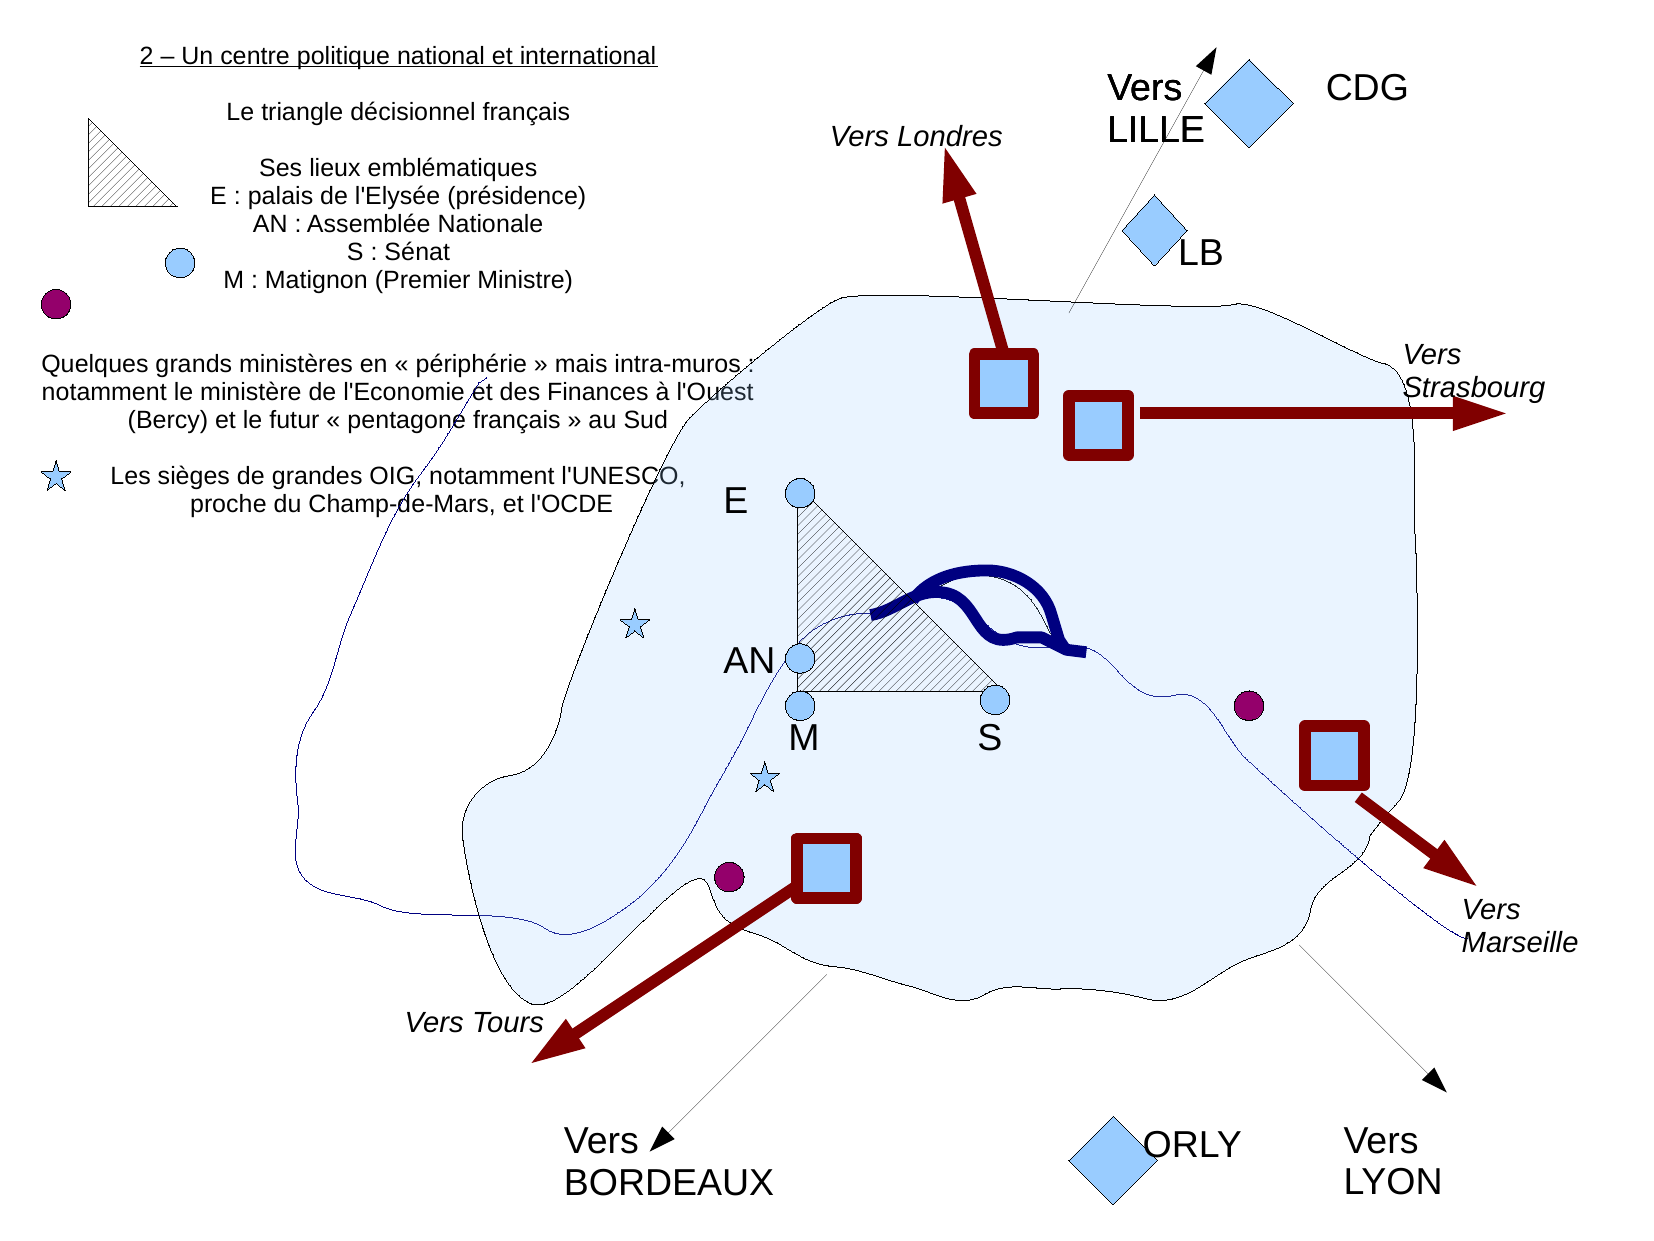

# 2 – Un centre politique national et international Le triangle décisionnel français Ses lieux emblématiques E : palais de l'Elysée (présidence) AN : Assemblée Nationale S : Sénat M : Matignon (Premier Ministre) Quelques grands ministères en « périphérie » mais intra-muros : notamment le ministère de l'Economie et des Finances à l'Ouest (Bercy) et le futur « pentagone français » au Sud Les sièges de grandes OIG, notamment l'UNESCO, proche du Champ-de-Mars, et l'OCDE
Vers LILLE
Vers LILLE
Vers LILLE
CDG
Vers Londres
LB
Vers Strasbourg
E
AN
S
M
Vers Marseille
Vers Tours
Vers LYON
Vers
BORDEAUX
ORLY